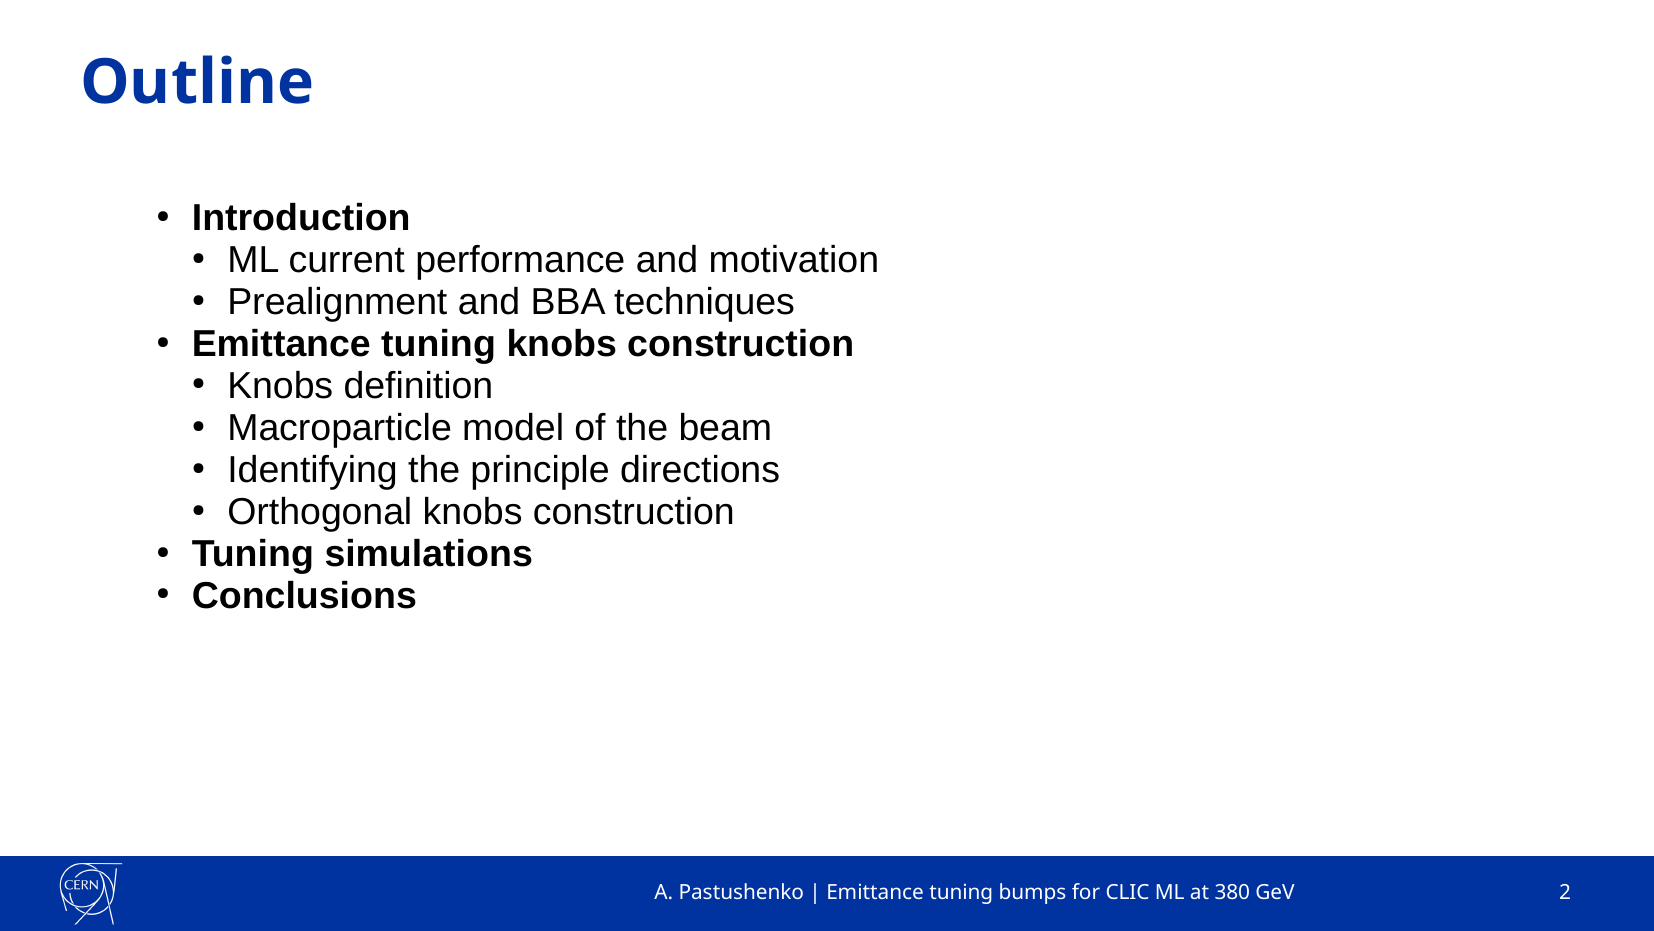

# Outline
Introduction
ML current performance and motivation
Prealignment and BBA techniques
Emittance tuning knobs construction
Knobs definition
Macroparticle model of the beam
Identifying the principle directions
Orthogonal knobs construction
Tuning simulations
Conclusions
A. Pastushenko | Emittance tuning bumps for CLIC ML at 380 GeV
2